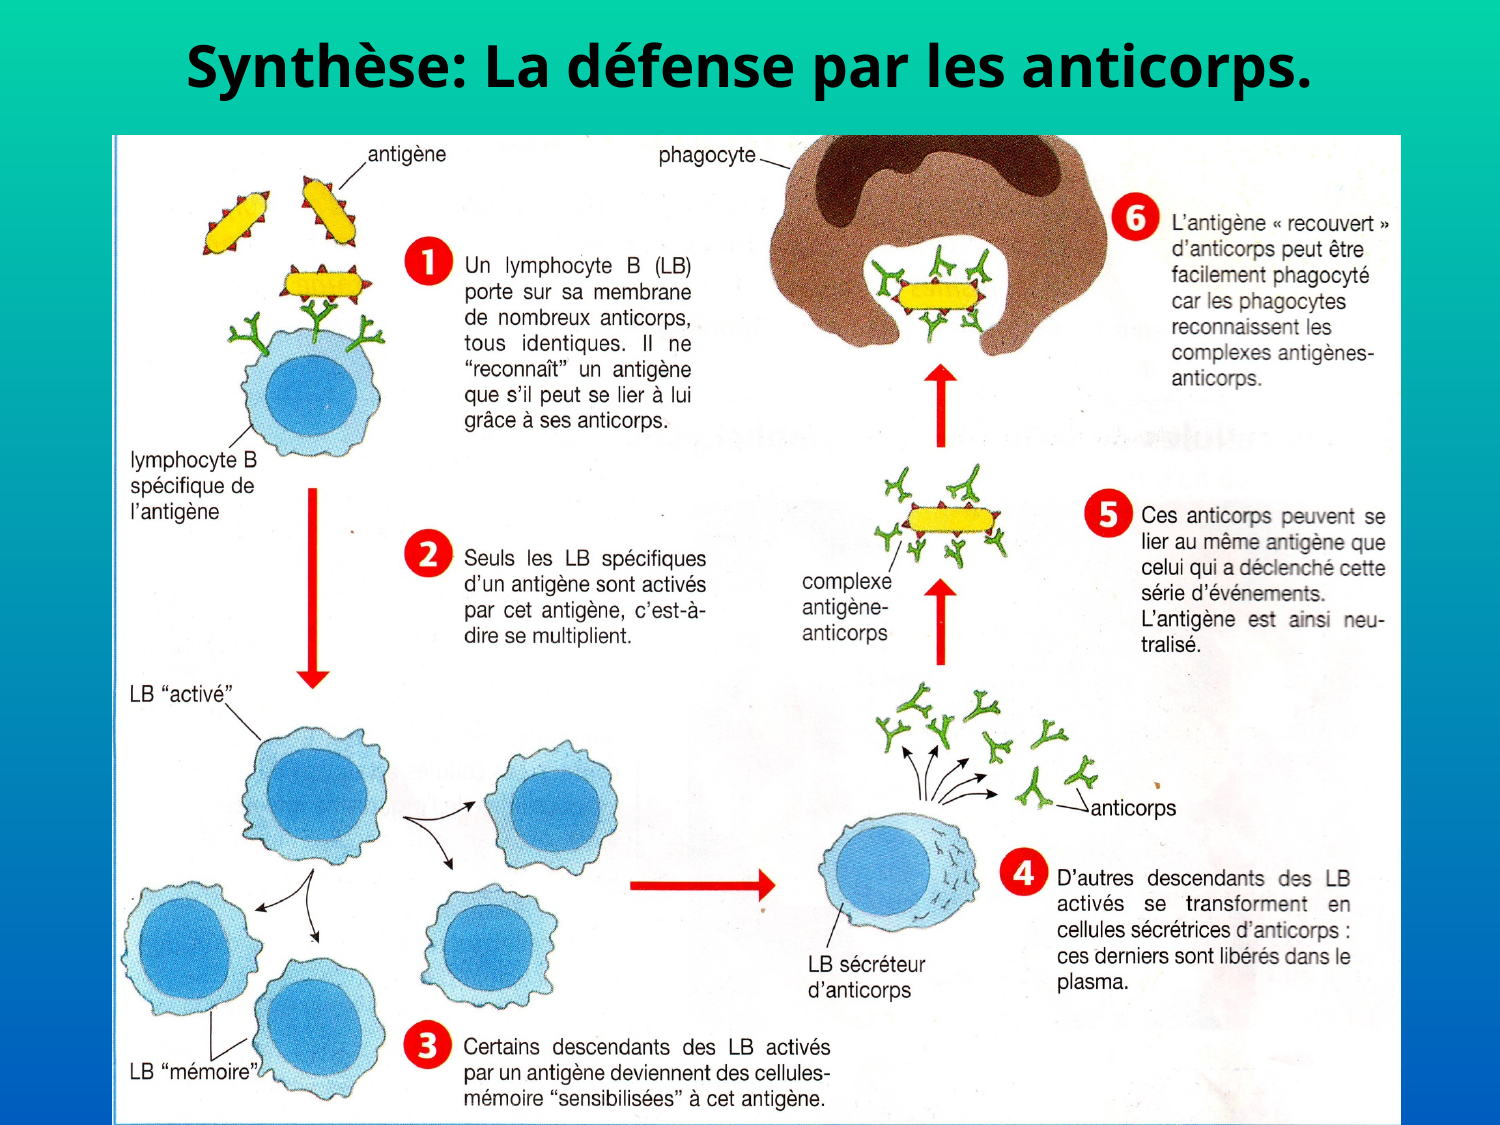

# Synthèse: La défense par les anticorps.